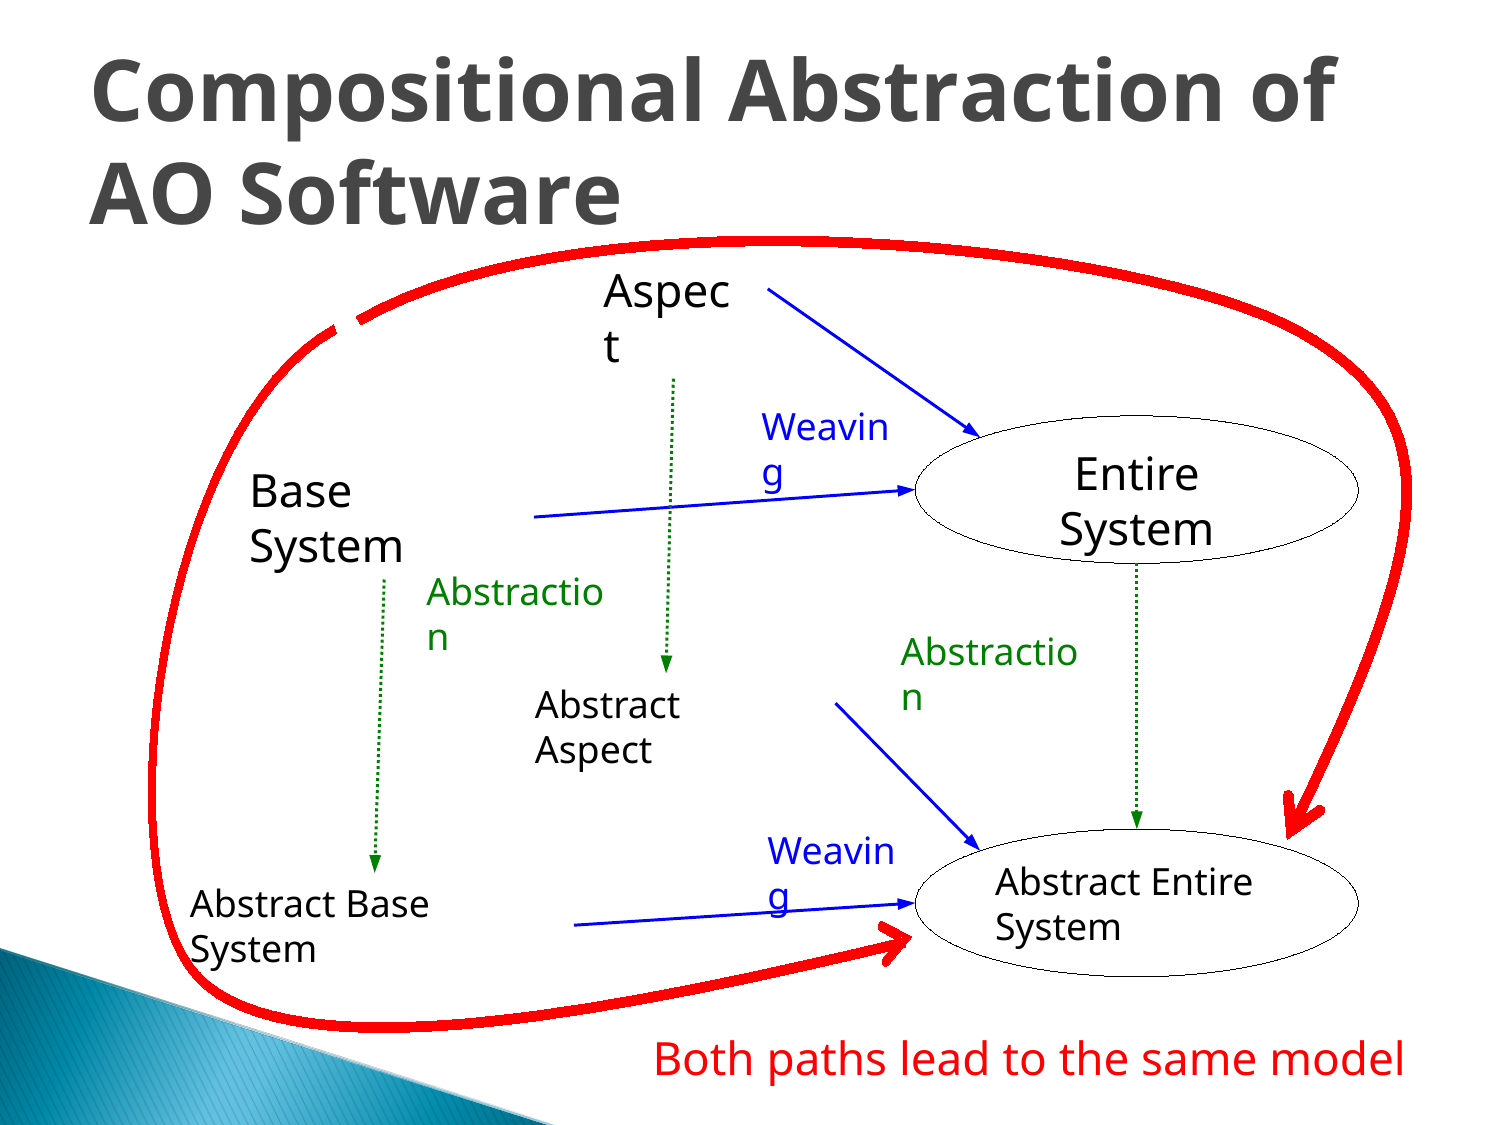

# Compositional Abstraction of AO Software
Aspect
Weaving
Entire System
Base System
Abstraction
Abstraction
Abstract Aspect
Weaving
Abstract Entire System
Abstract Base System
Both paths lead to the same model